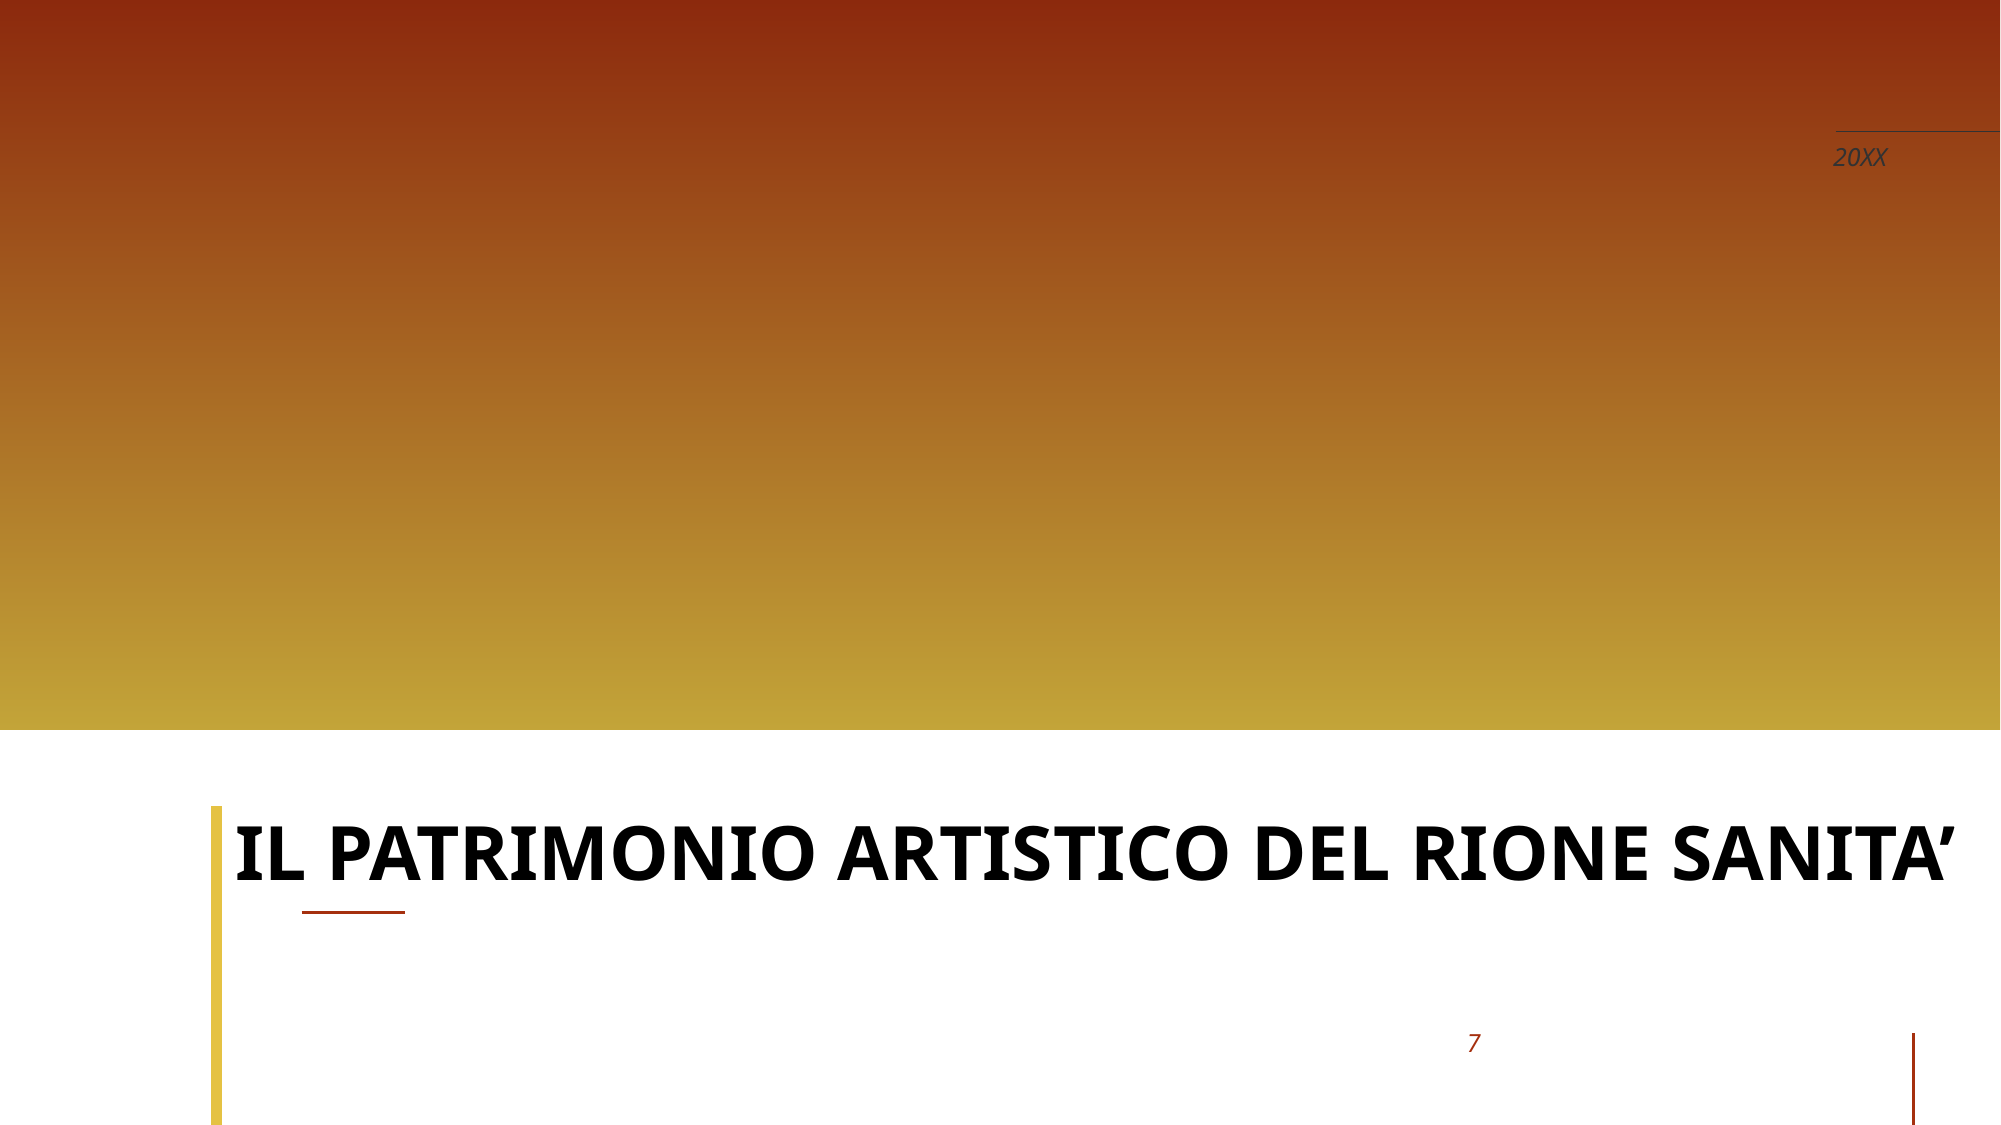

20XX
# IL PATRIMONIO ARTISTICO DEL RIONE SANITA’
7